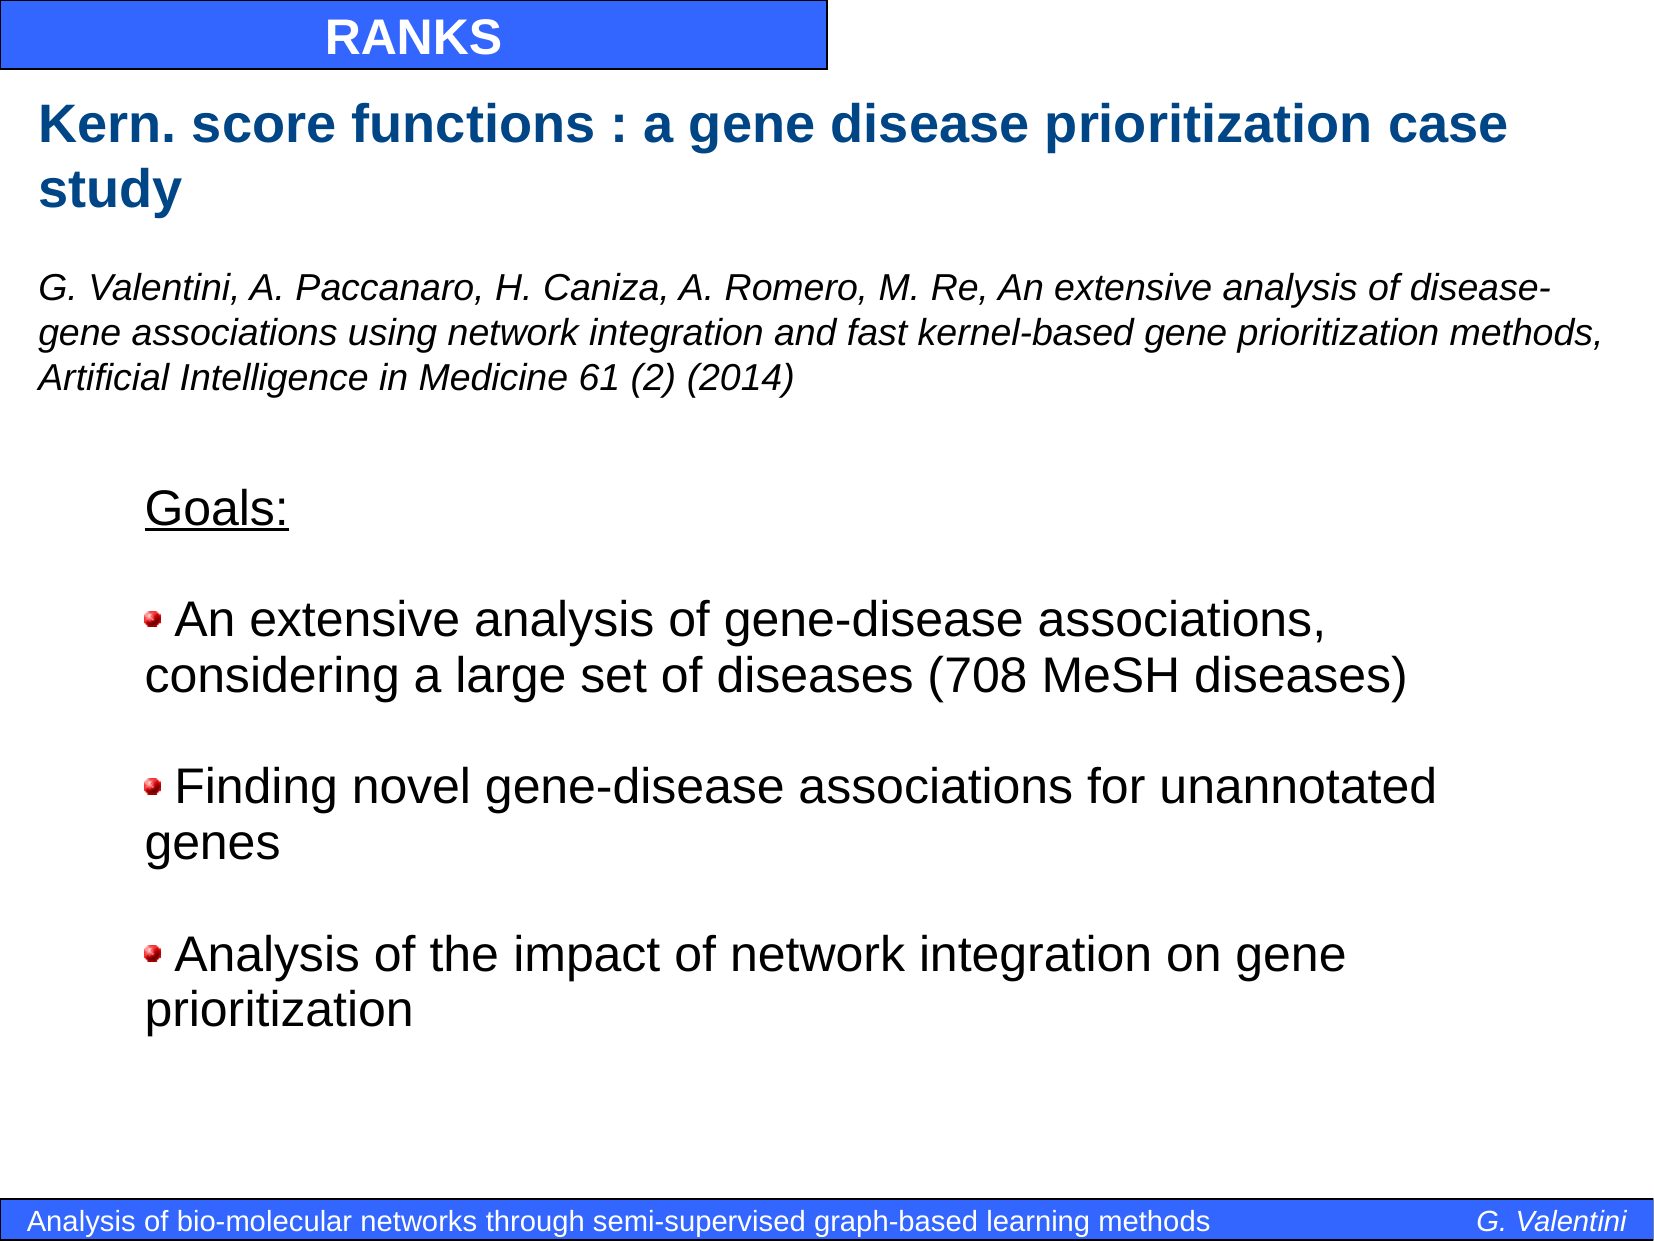

RANKS
Kern. score functions : a gene disease prioritization case study
G. Valentini, A. Paccanaro, H. Caniza, A. Romero, M. Re, An extensive analysis of disease-gene associations using network integration and fast kernel-based gene prioritization methods, Artificial Intelligence in Medicine 61 (2) (2014)
Goals:
 An extensive analysis of gene-disease associations, considering a large set of diseases (708 MeSH diseases)
 Finding novel gene-disease associations for unannotated genes
 Analysis of the impact of network integration on gene prioritization
Analysis of bio-molecular networks through semi-supervised graph-based learning methods G. Valentini